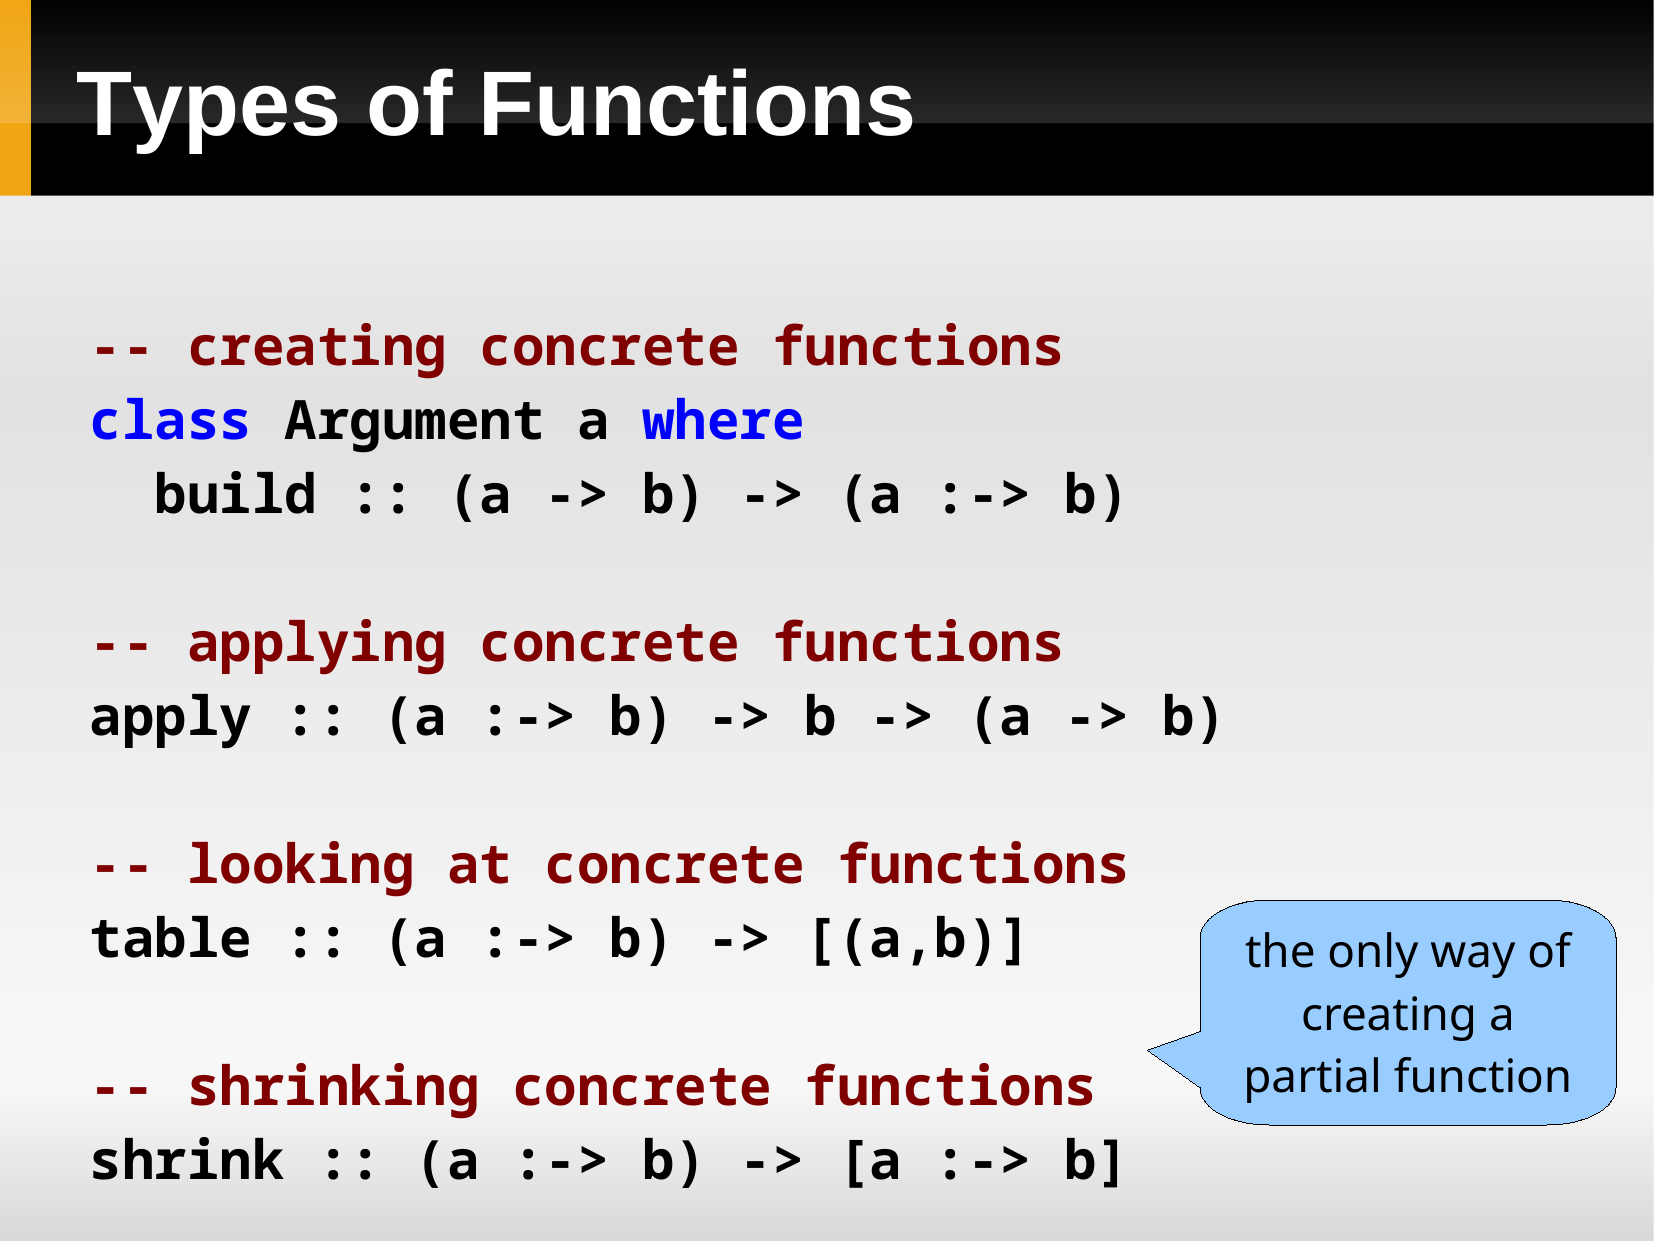

# Types of Functions
-- creating concrete functions
class Argument a where
 build :: (a -> b) -> (a :-> b)
-- applying concrete functions
apply :: (a :-> b) -> b -> (a -> b)
-- looking at concrete functions
table :: (a :-> b) -> [(a,b)]
-- shrinking concrete functions
shrink :: (a :-> b) -> [a :-> b]
the only way of creating a partial function